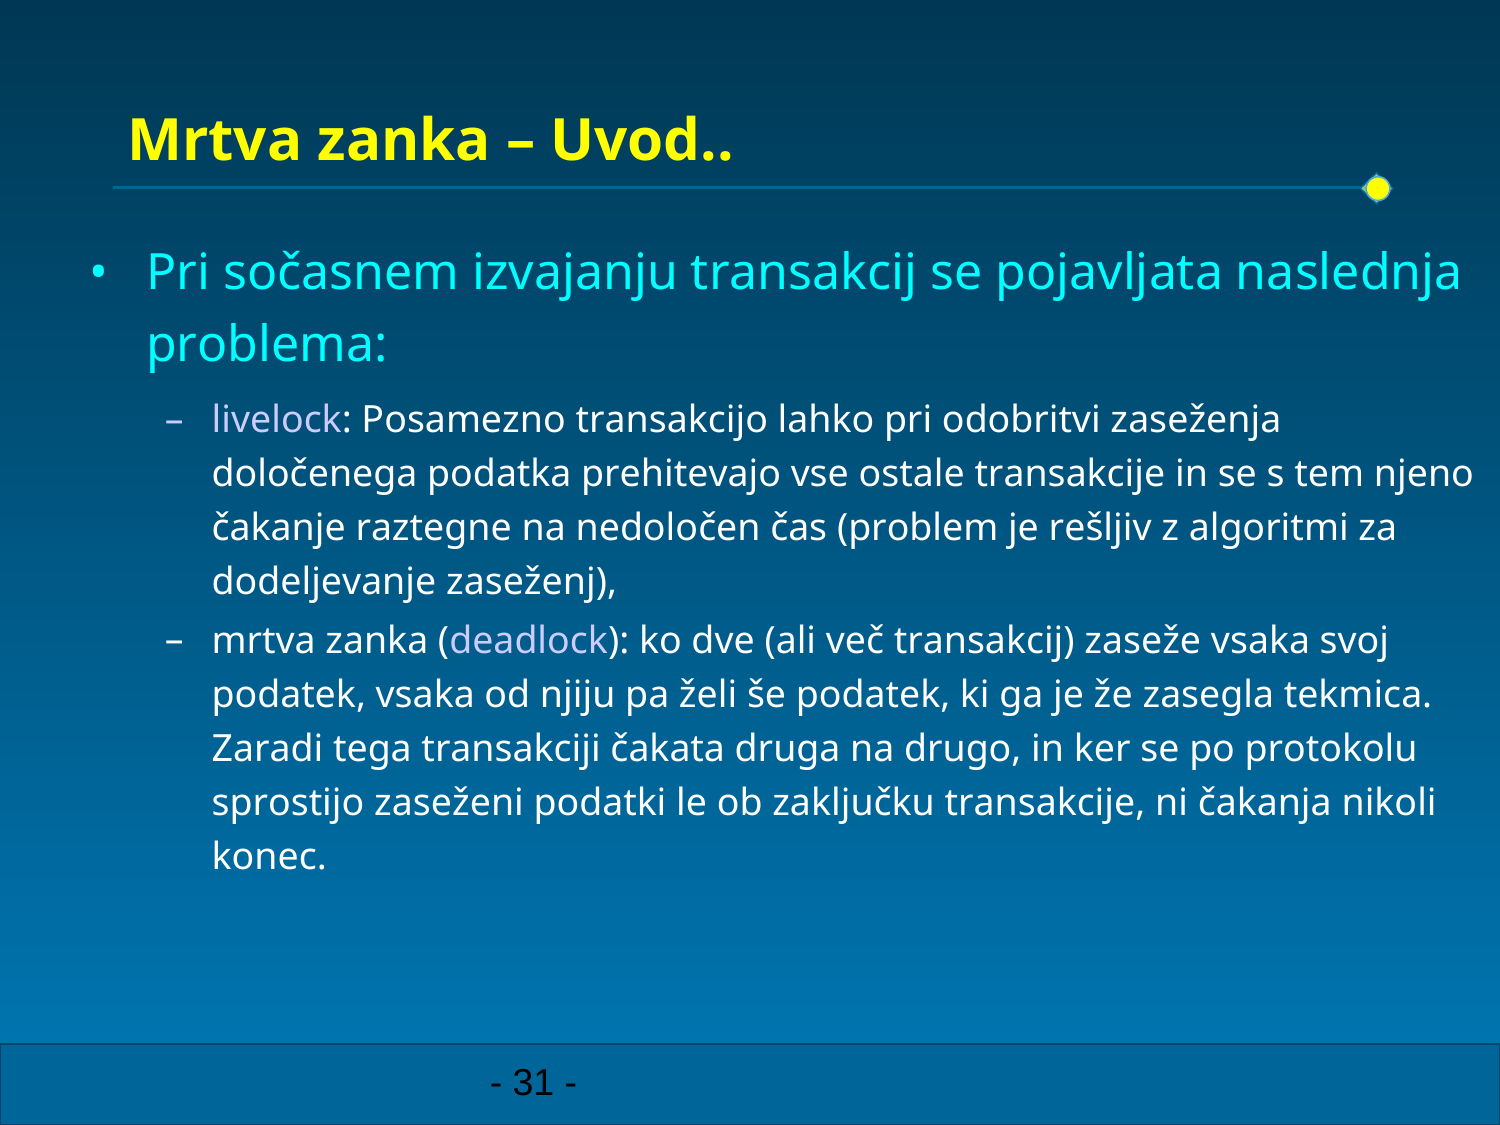

# Mrtva zanka – Uvod..
Pri sočasnem izvajanju transakcij se pojavljata naslednja problema:
livelock: Posamezno transakcijo lahko pri odobritvi zaseženja določenega podatka prehitevajo vse ostale transakcije in se s tem njeno čakanje raztegne na nedoločen čas (problem je rešljiv z algoritmi za dodeljevanje zaseženj),
mrtva zanka (deadlock): ko dve (ali več transakcij) zaseže vsaka svoj podatek, vsaka od njiju pa želi še podatek, ki ga je že zasegla tekmica. Zaradi tega transakciji čakata druga na drugo, in ker se po protokolu sprostijo zaseženi podatki le ob zaključku transakcije, ni čakanja nikoli konec.